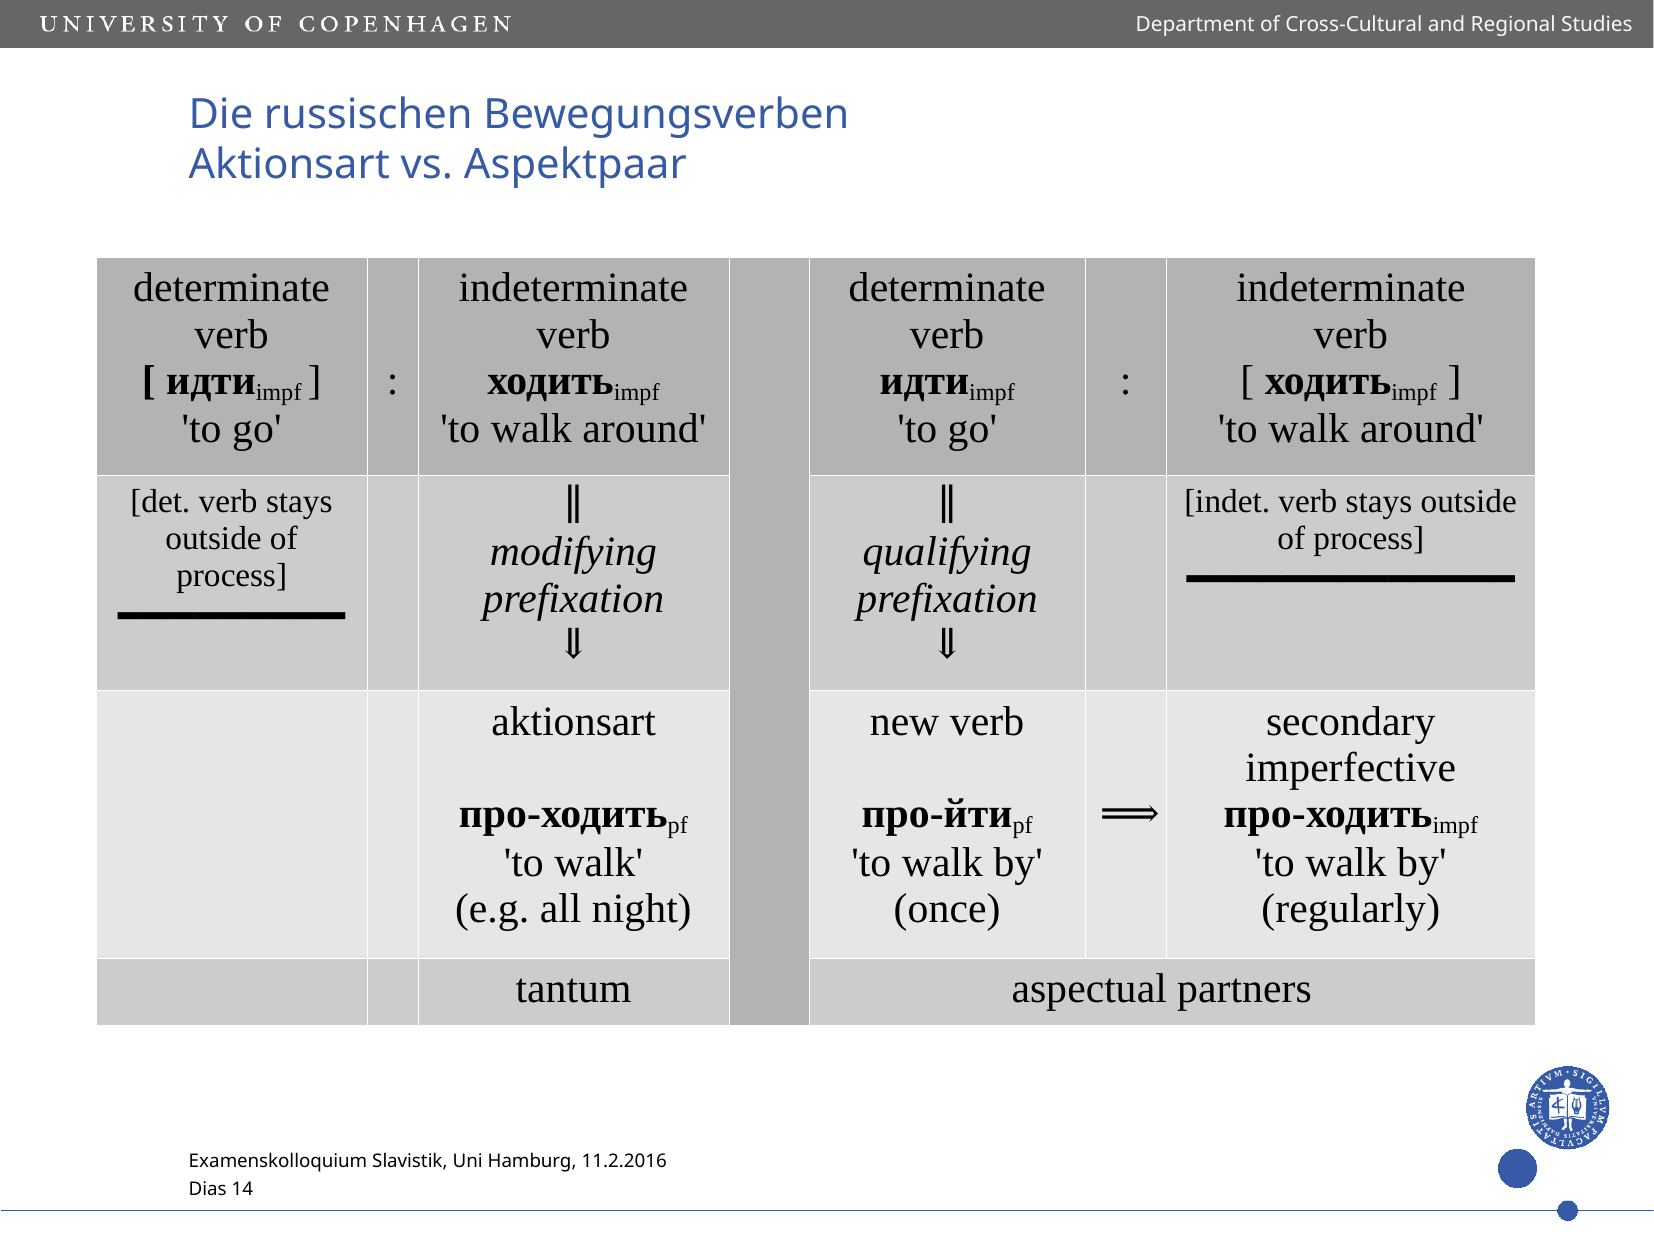

Department of Cross-Cultural and Regional Studies
# Die russischen Bewegungsverben Aktionsart vs. Aspektpaar
| determinate verb [ идтиimpf ] 'to go' | : | indeterminate verb ходитьimpf 'to walk around' | | determinate verb идтиimpf 'to go' | : | indeterminate verb [ ходитьimpf ] 'to walk around' |
| --- | --- | --- | --- | --- | --- | --- |
| [det. verb stays outside of process] ━━━━━━━━━ | | ∥ modifying prefixation ⇓ | | ∥ qualifying prefixation ⇓ | | [indet. verb stays outside of process] ━━━━━━━━━━━━━ |
| | | aktionsart про-ходитьpf 'to walk' (e.g. all night) | | new verb про-йтиpf 'to walk by' (once) | ⟹ | secondary imperfective про-ходитьimpf 'to walk by' (regularly) |
| | | tantum | | aspectual partners | | |
Examenskolloquium Slavistik, Uni Hamburg, 11.2.2016
Dias